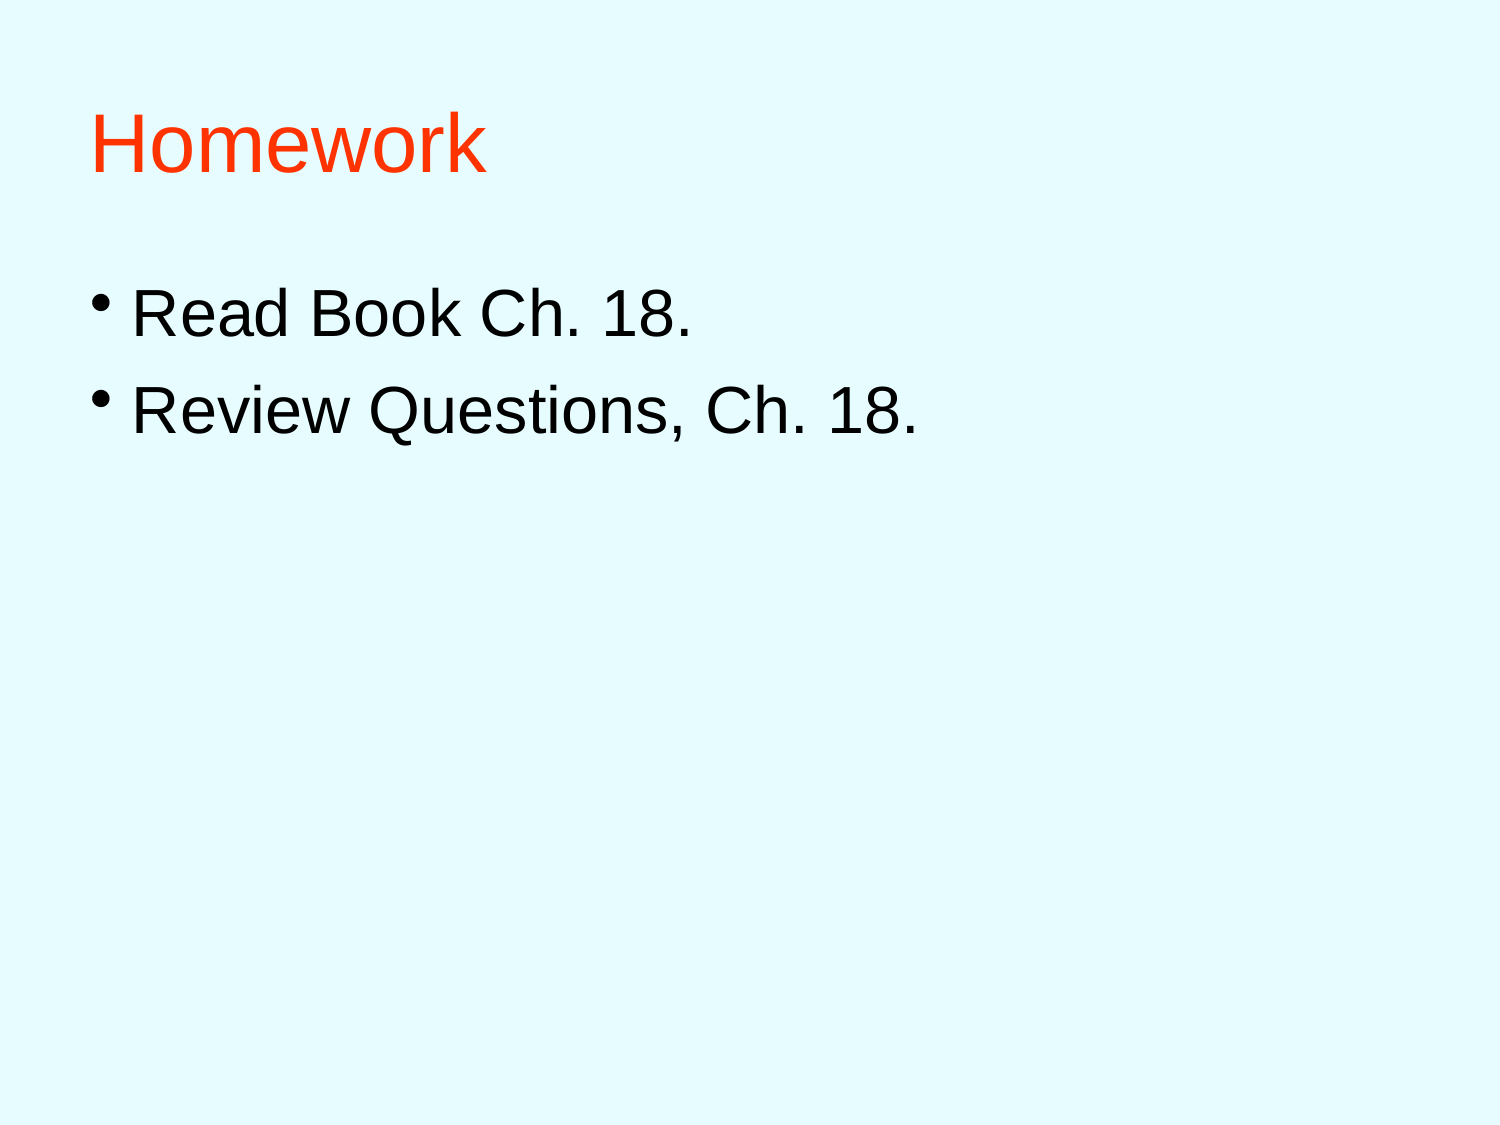

# Homework
 Read Book Ch. 18.
 Review Questions, Ch. 18.